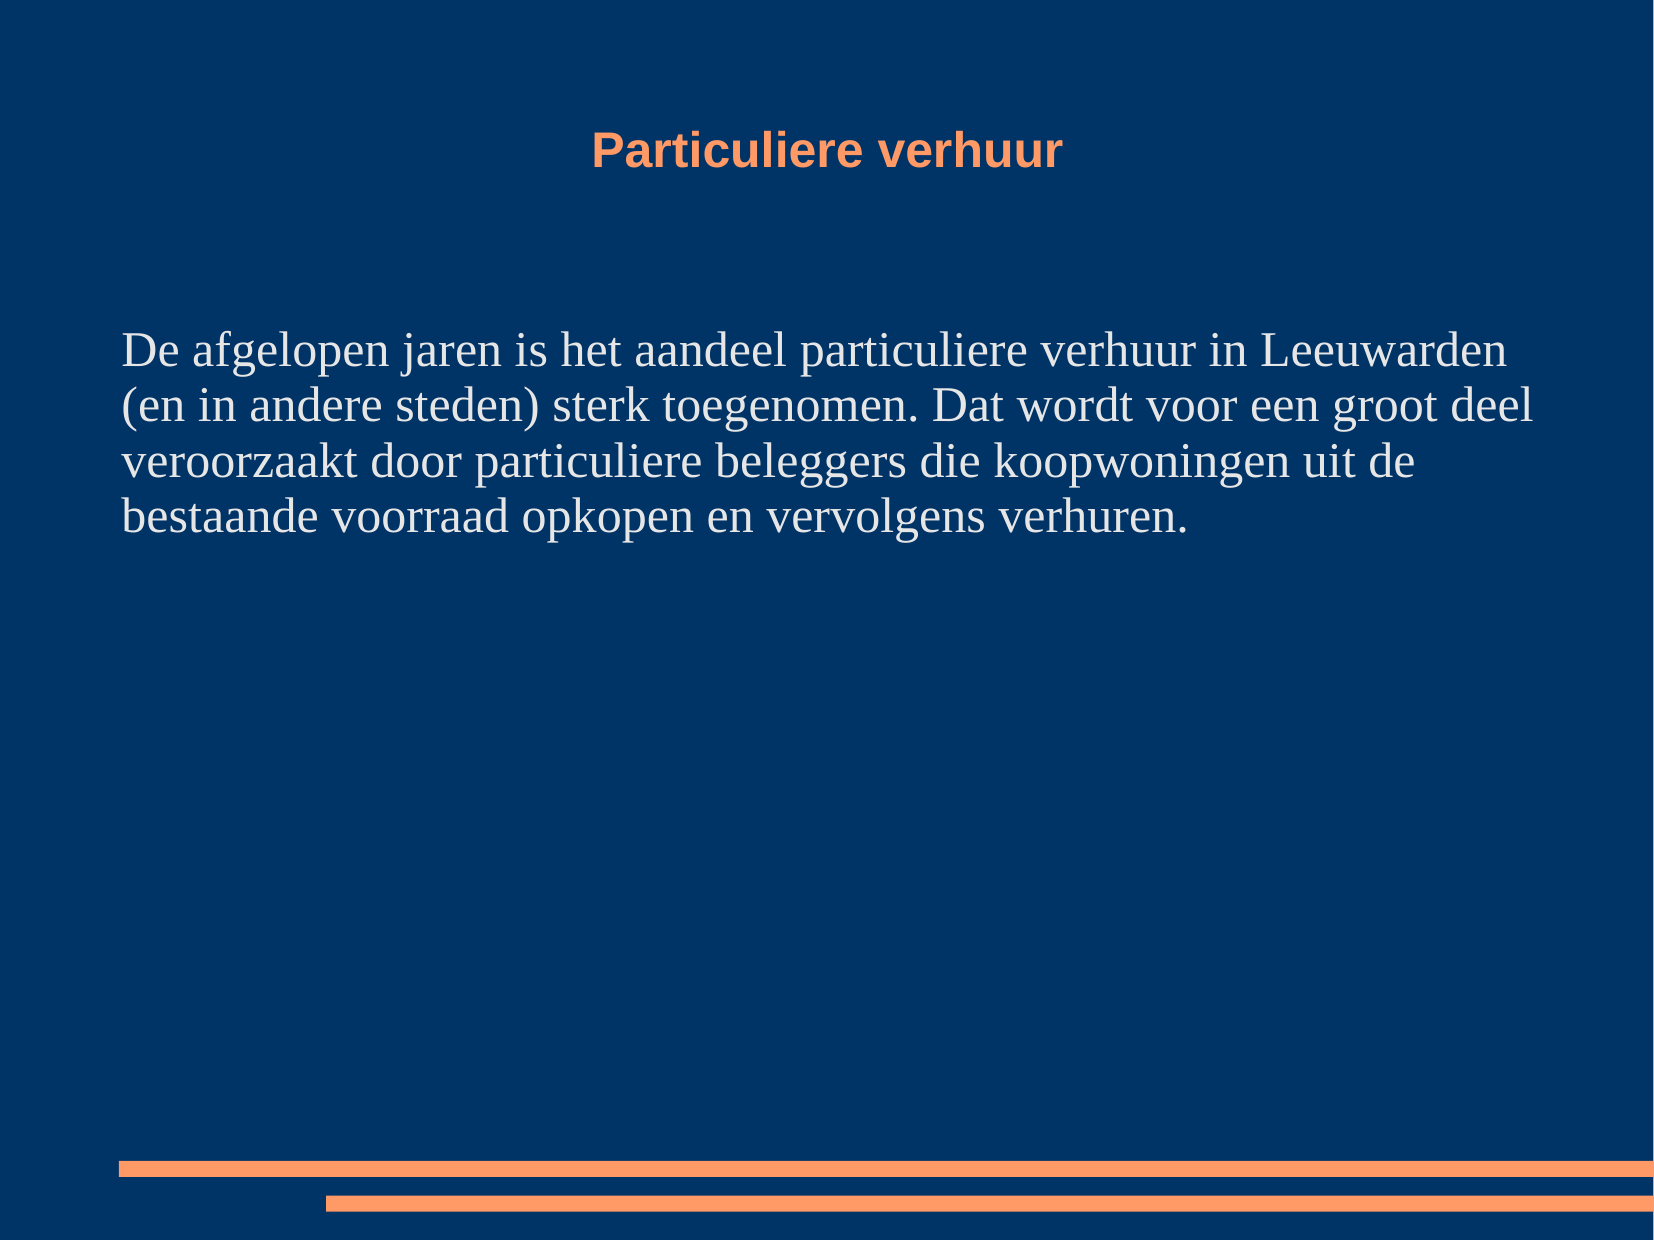

# Particuliere verhuur
De afgelopen jaren is het aandeel particuliere verhuur in Leeuwarden (en in andere steden) sterk toegenomen. Dat wordt voor een groot deel veroorzaakt door particuliere beleggers die koopwoningen uit de bestaande voorraad opkopen en vervolgens verhuren.